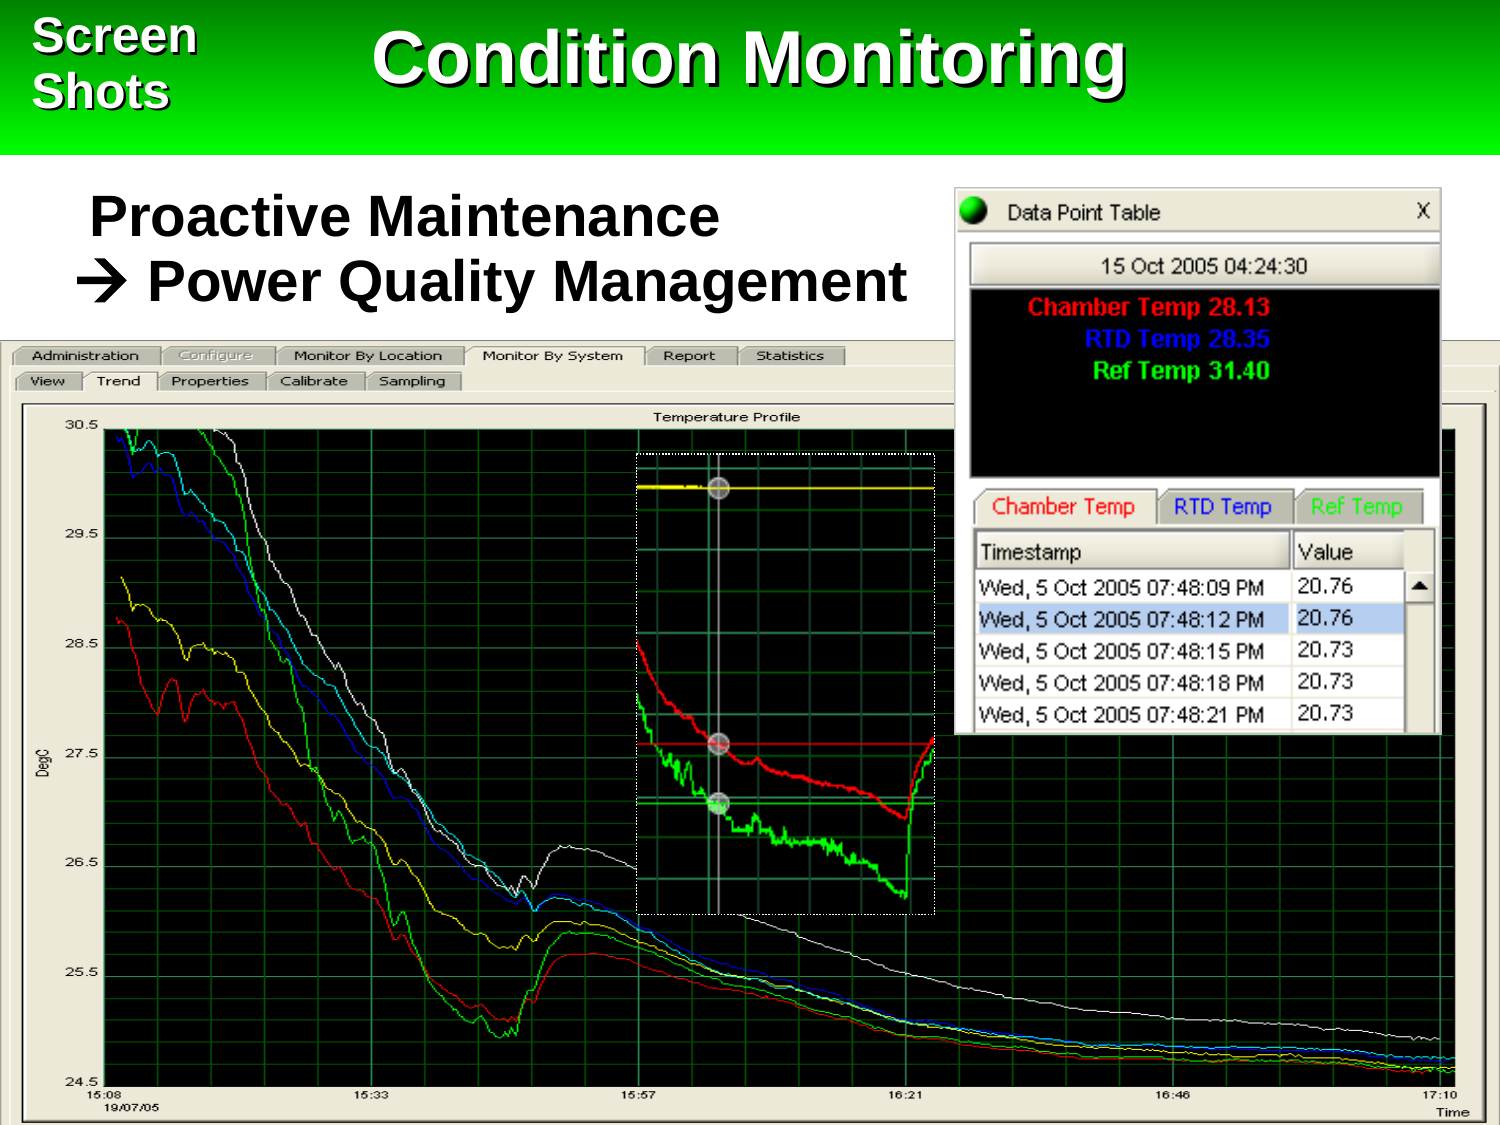

Screen Shots
Condition Monitoring
 Proactive Maintenance
 Power Quality Management